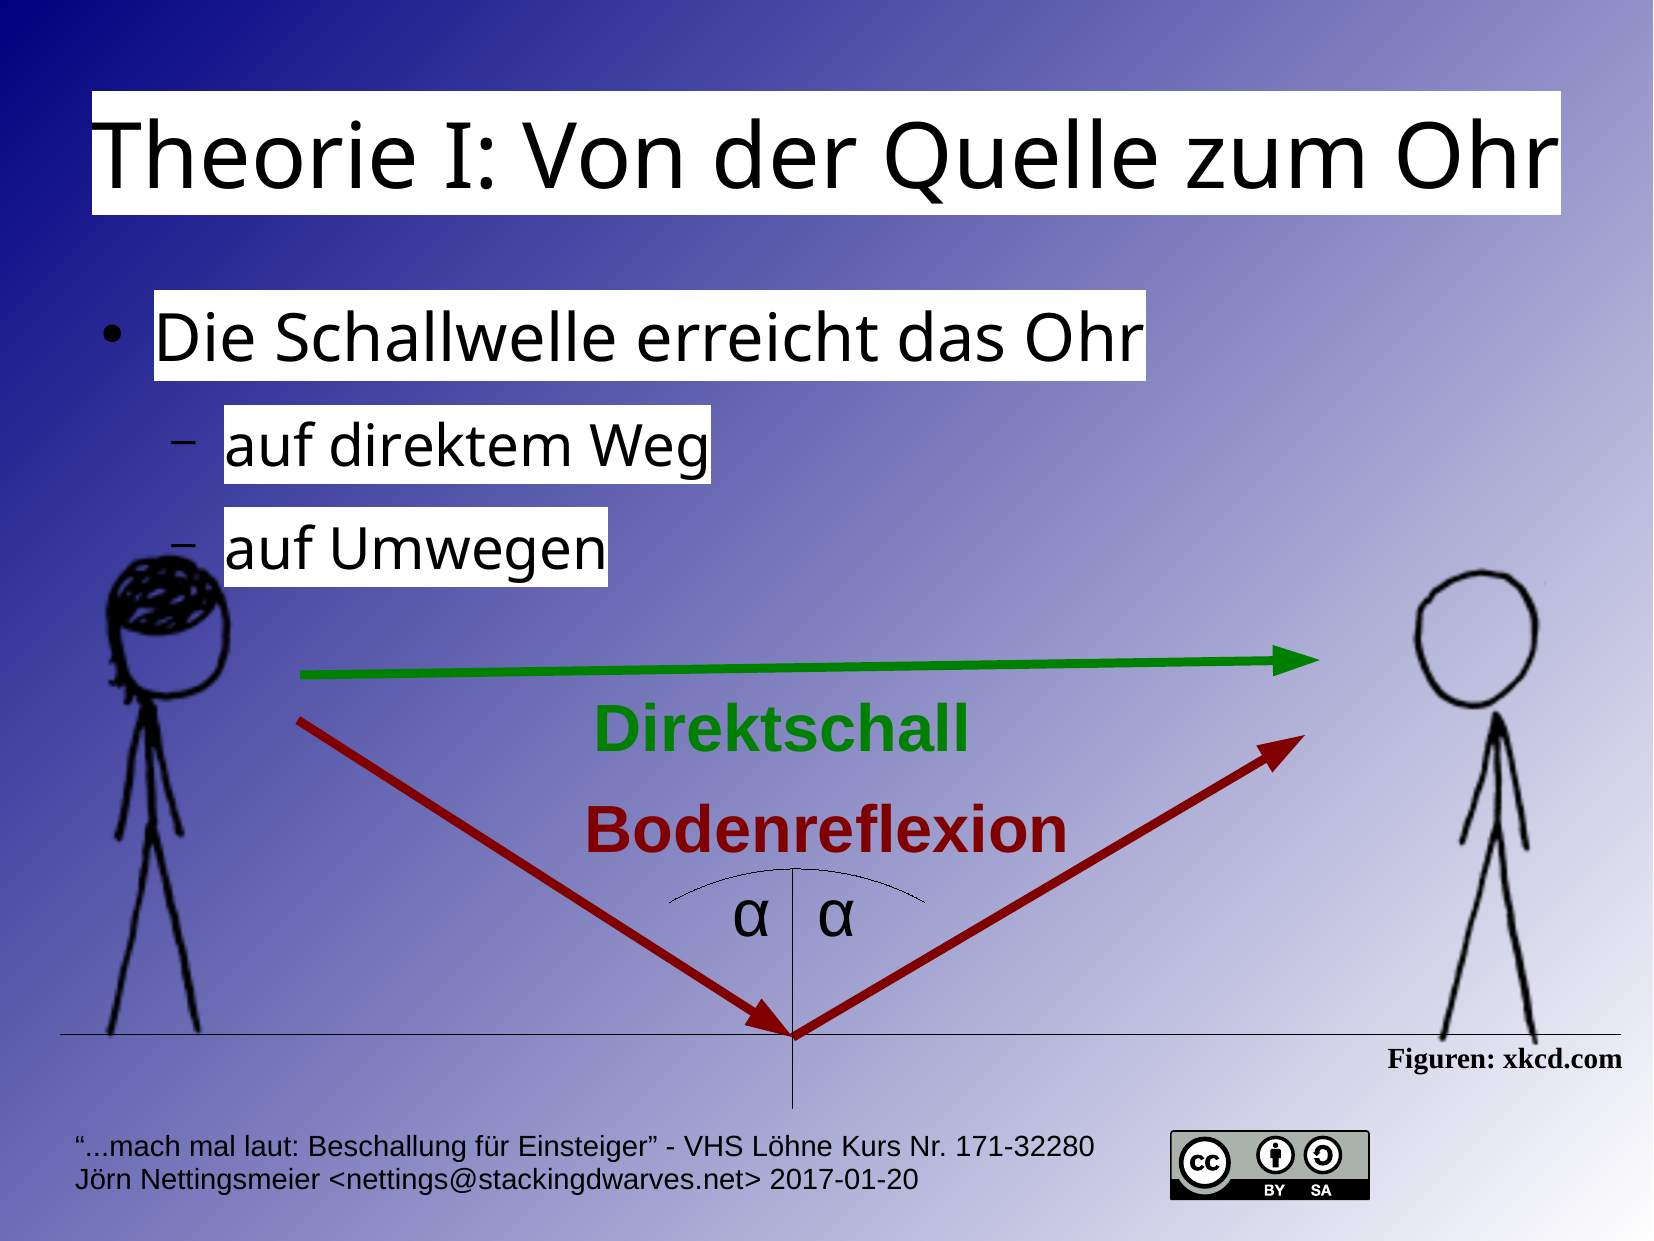

Theorie I: Von der Quelle zum Ohr
# Die Schallwelle erreicht das Ohr
auf direktem Weg
auf Umwegen
Direktschall
Bodenreflexion
α
α
Figuren: xkcd.com